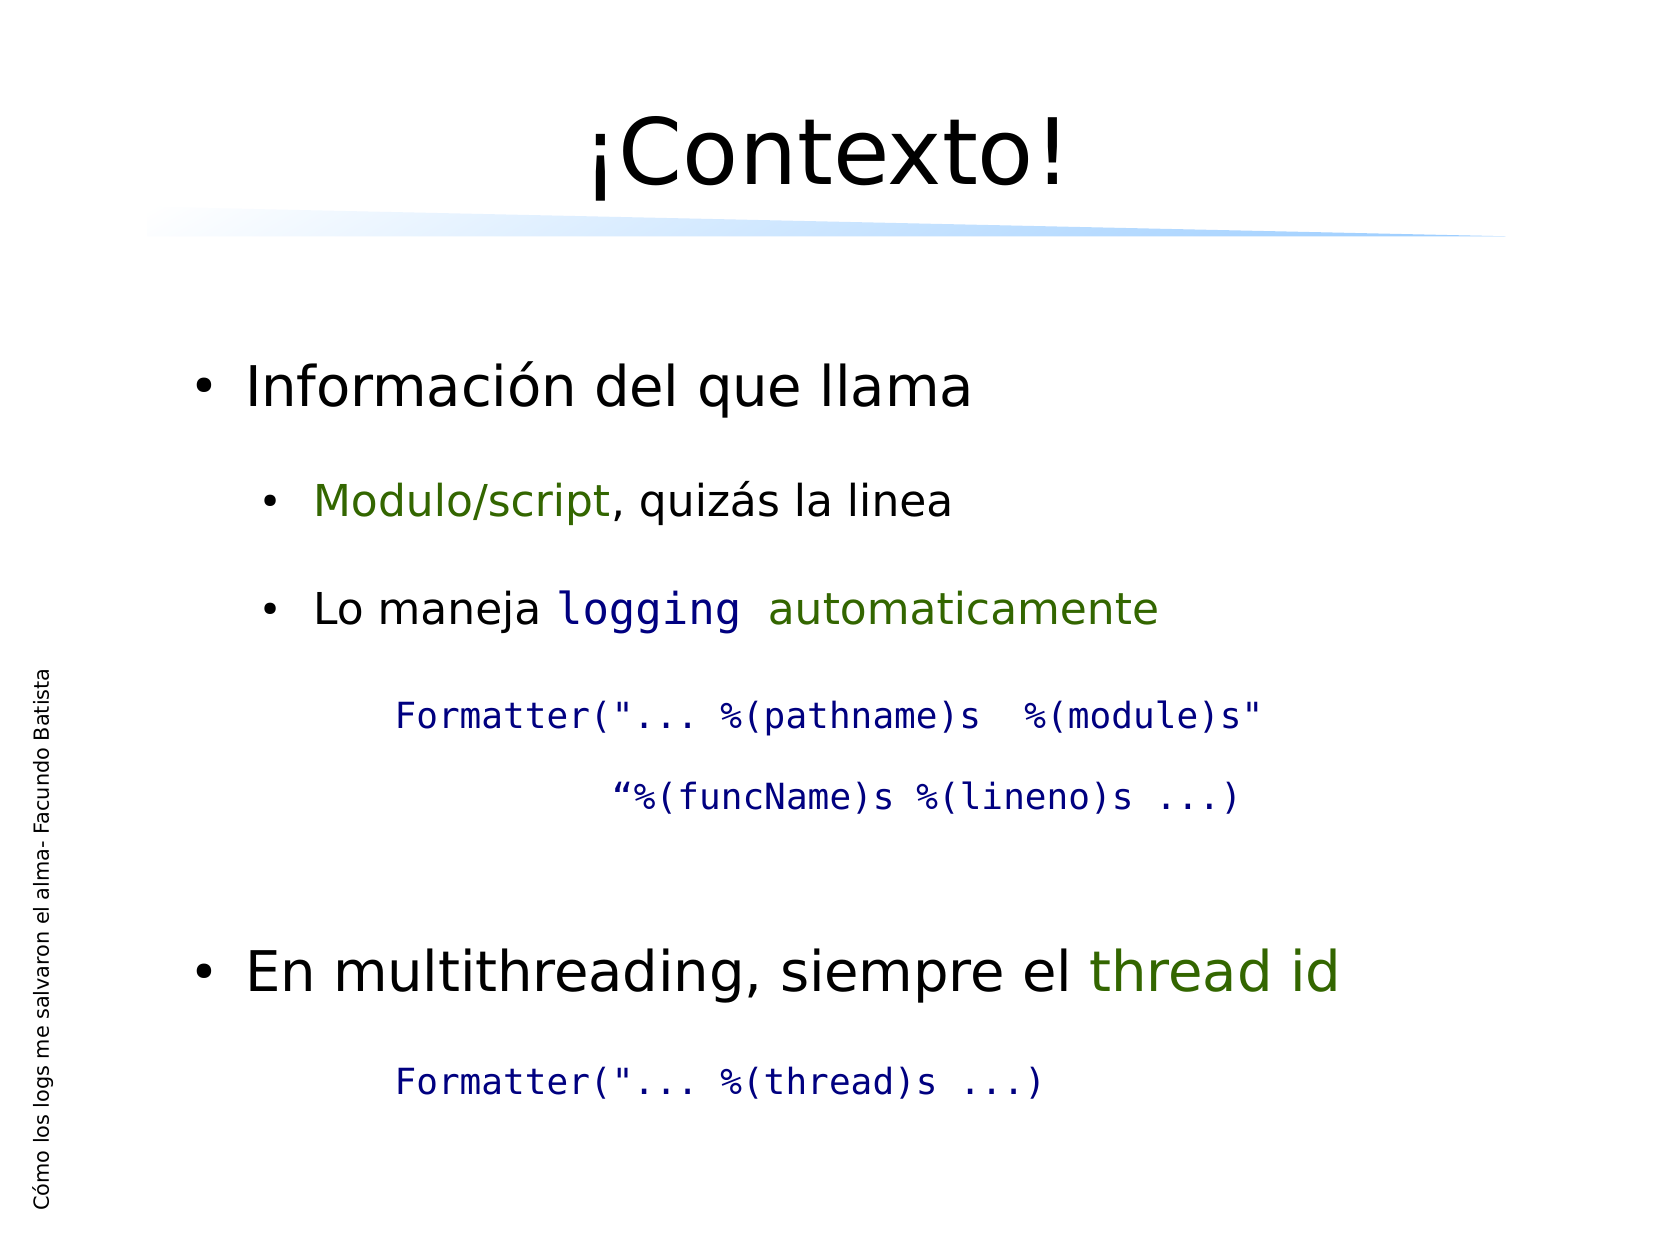

# ¡Contexto!
Información del que llama
Modulo/script, quizás la linea
Lo maneja logging automaticamente
 Formatter("... %(pathname)s %(module)s"
 “%(funcName)s %(lineno)s ...)
En multithreading, siempre el thread id
 Formatter("... %(thread)s ...)